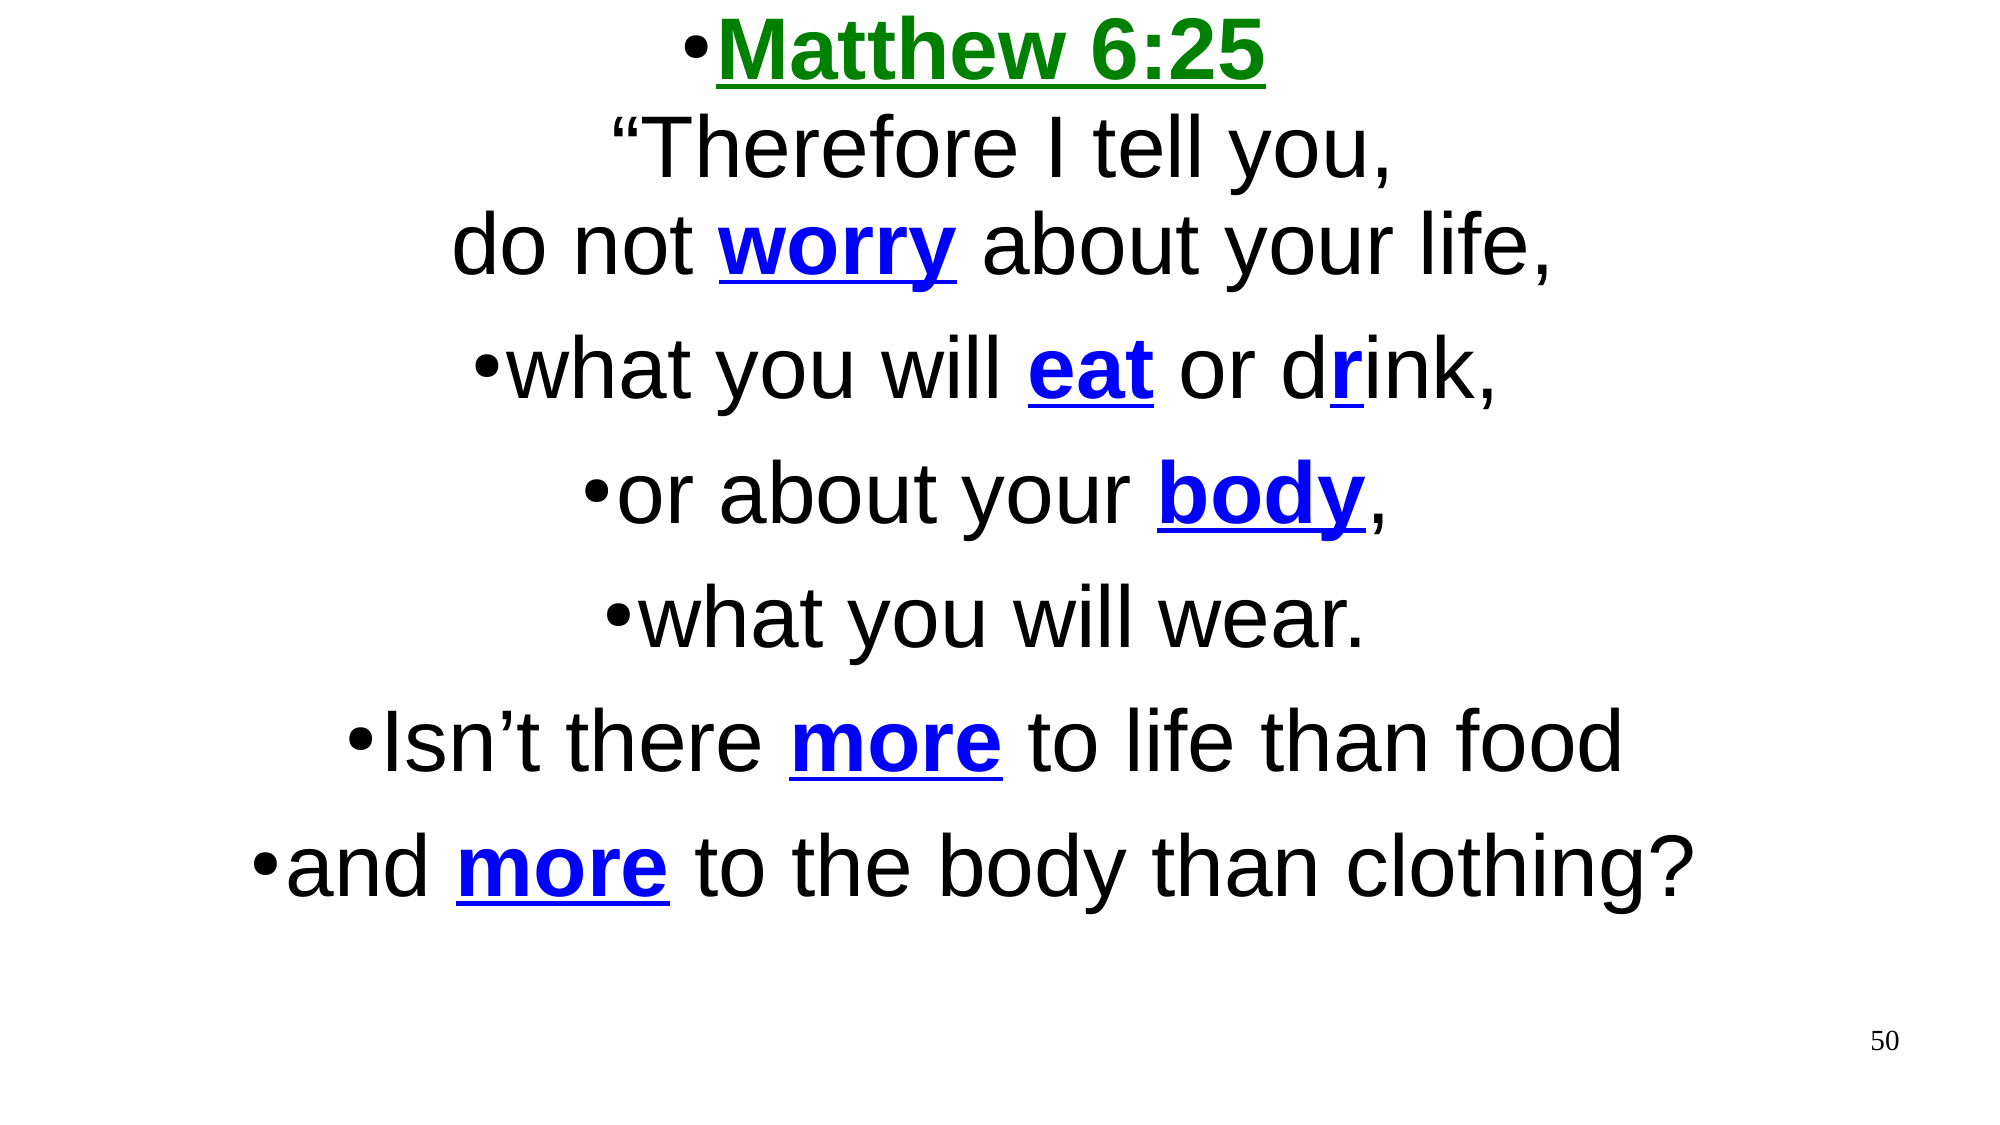

# Matthew 6:25  “Therefore I tell you, do not worry about your life,
what you will eat or drink,
or about your body,
what you will wear.
Isn’t there more to life than food
and more to the body than clothing?
50